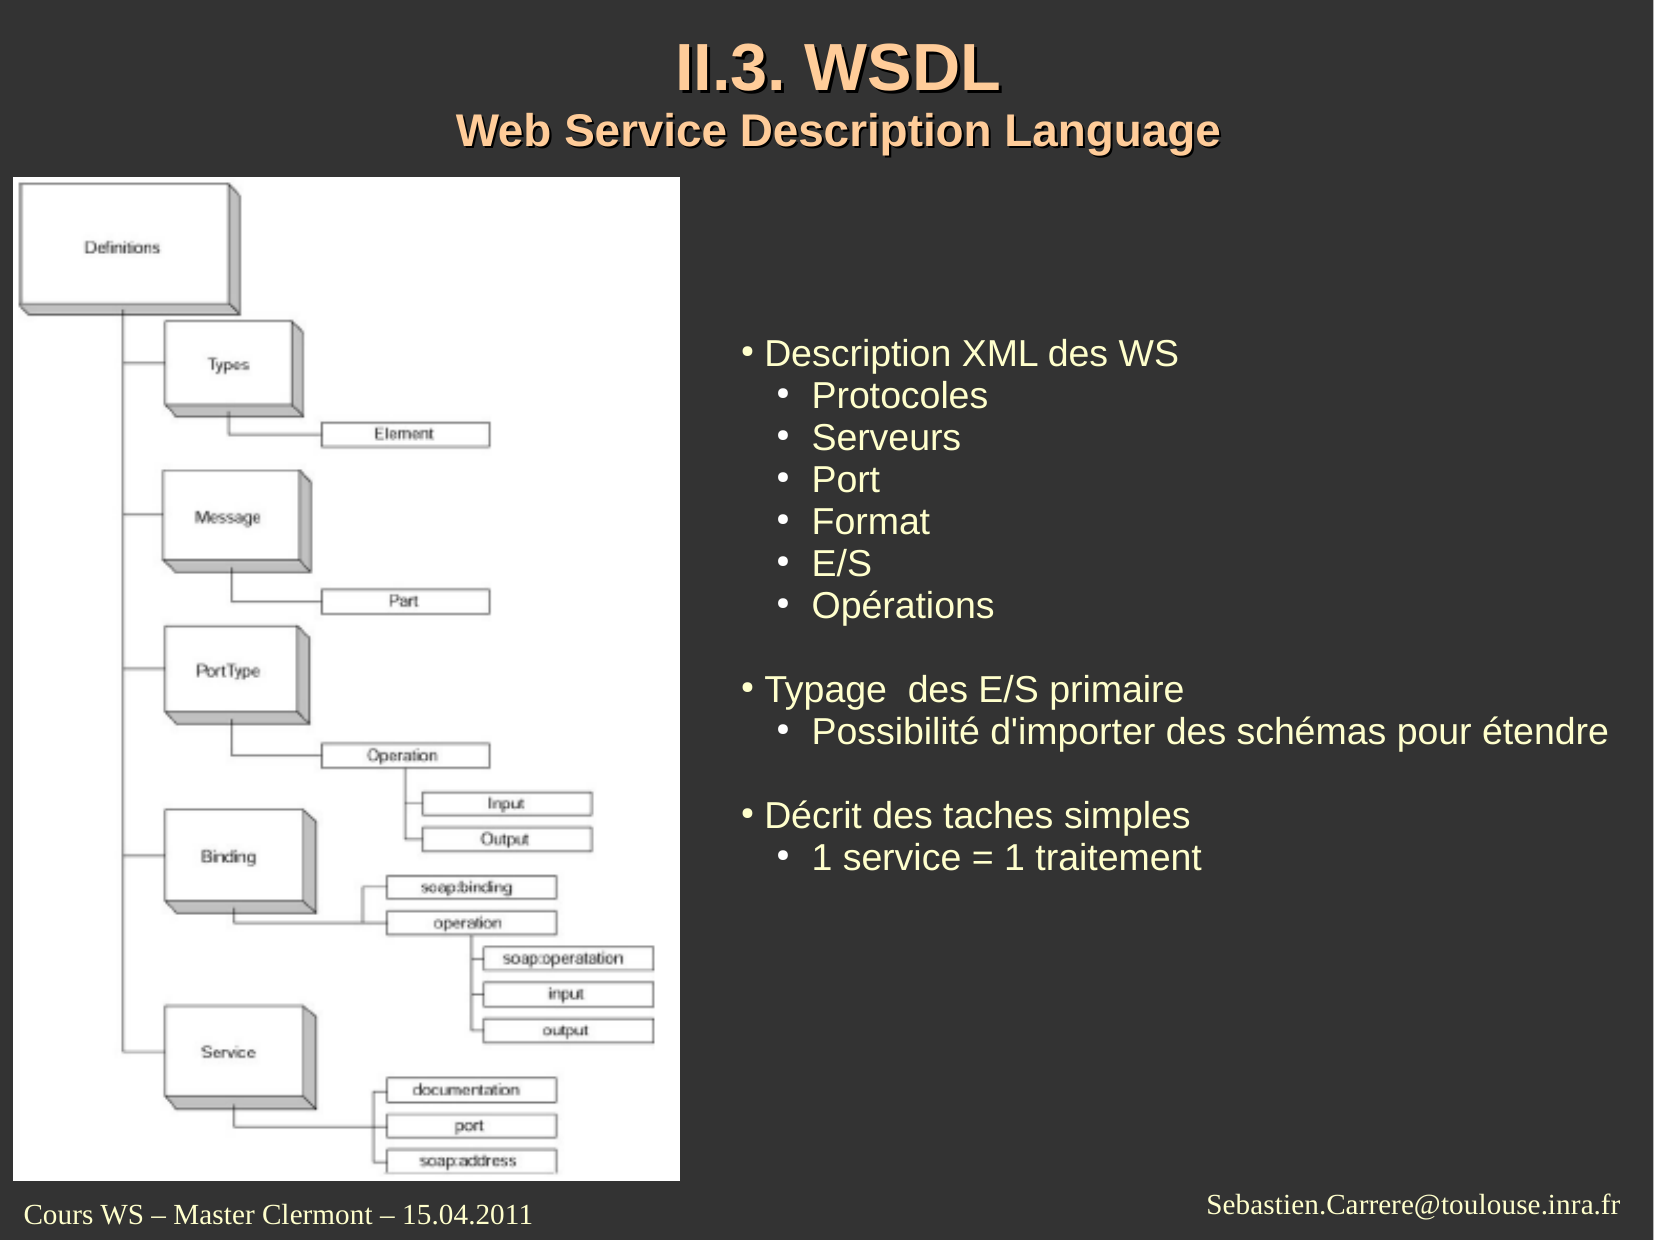

# II.3. WSDL Web Service Description Language
 Description XML des WS
Protocoles
Serveurs
Port
Format
E/S
Opérations
 Typage des E/S primaire
Possibilité d'importer des schémas pour étendre
 Décrit des taches simples
1 service = 1 traitement